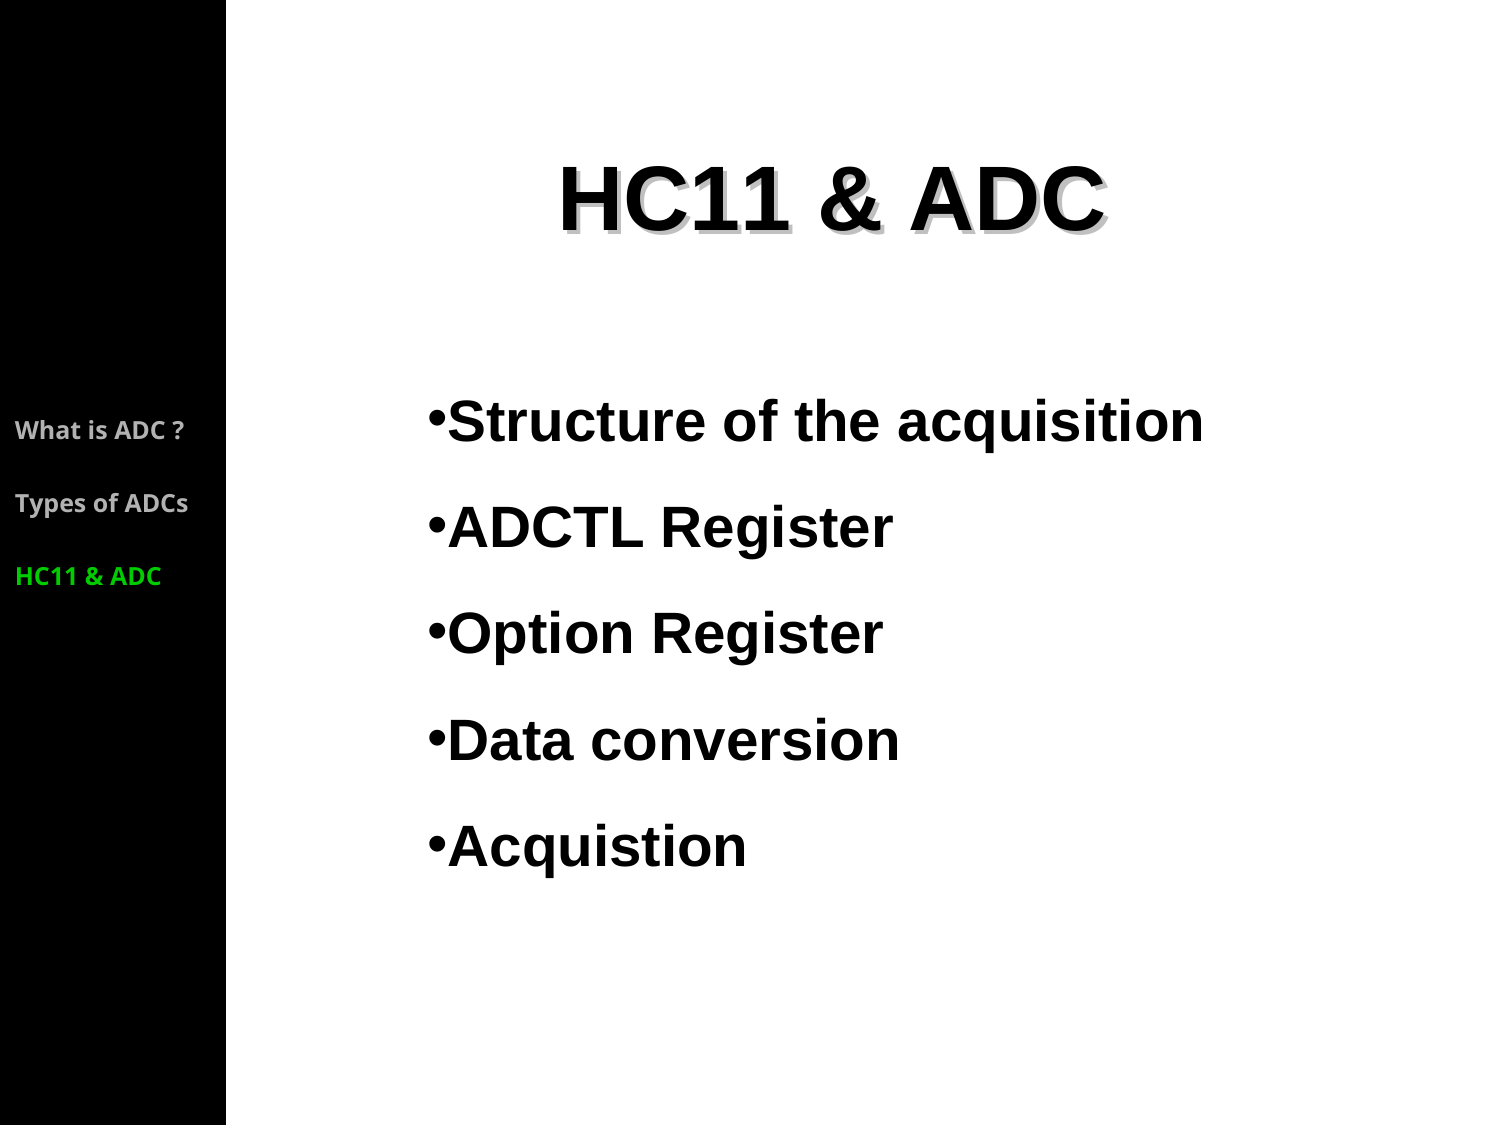

What is ADC ?
Types of ADCs
HC11 & ADC
# HC11 & ADC
Structure of the acquisition
ADCTL Register
Option Register
Data conversion
Acquistion